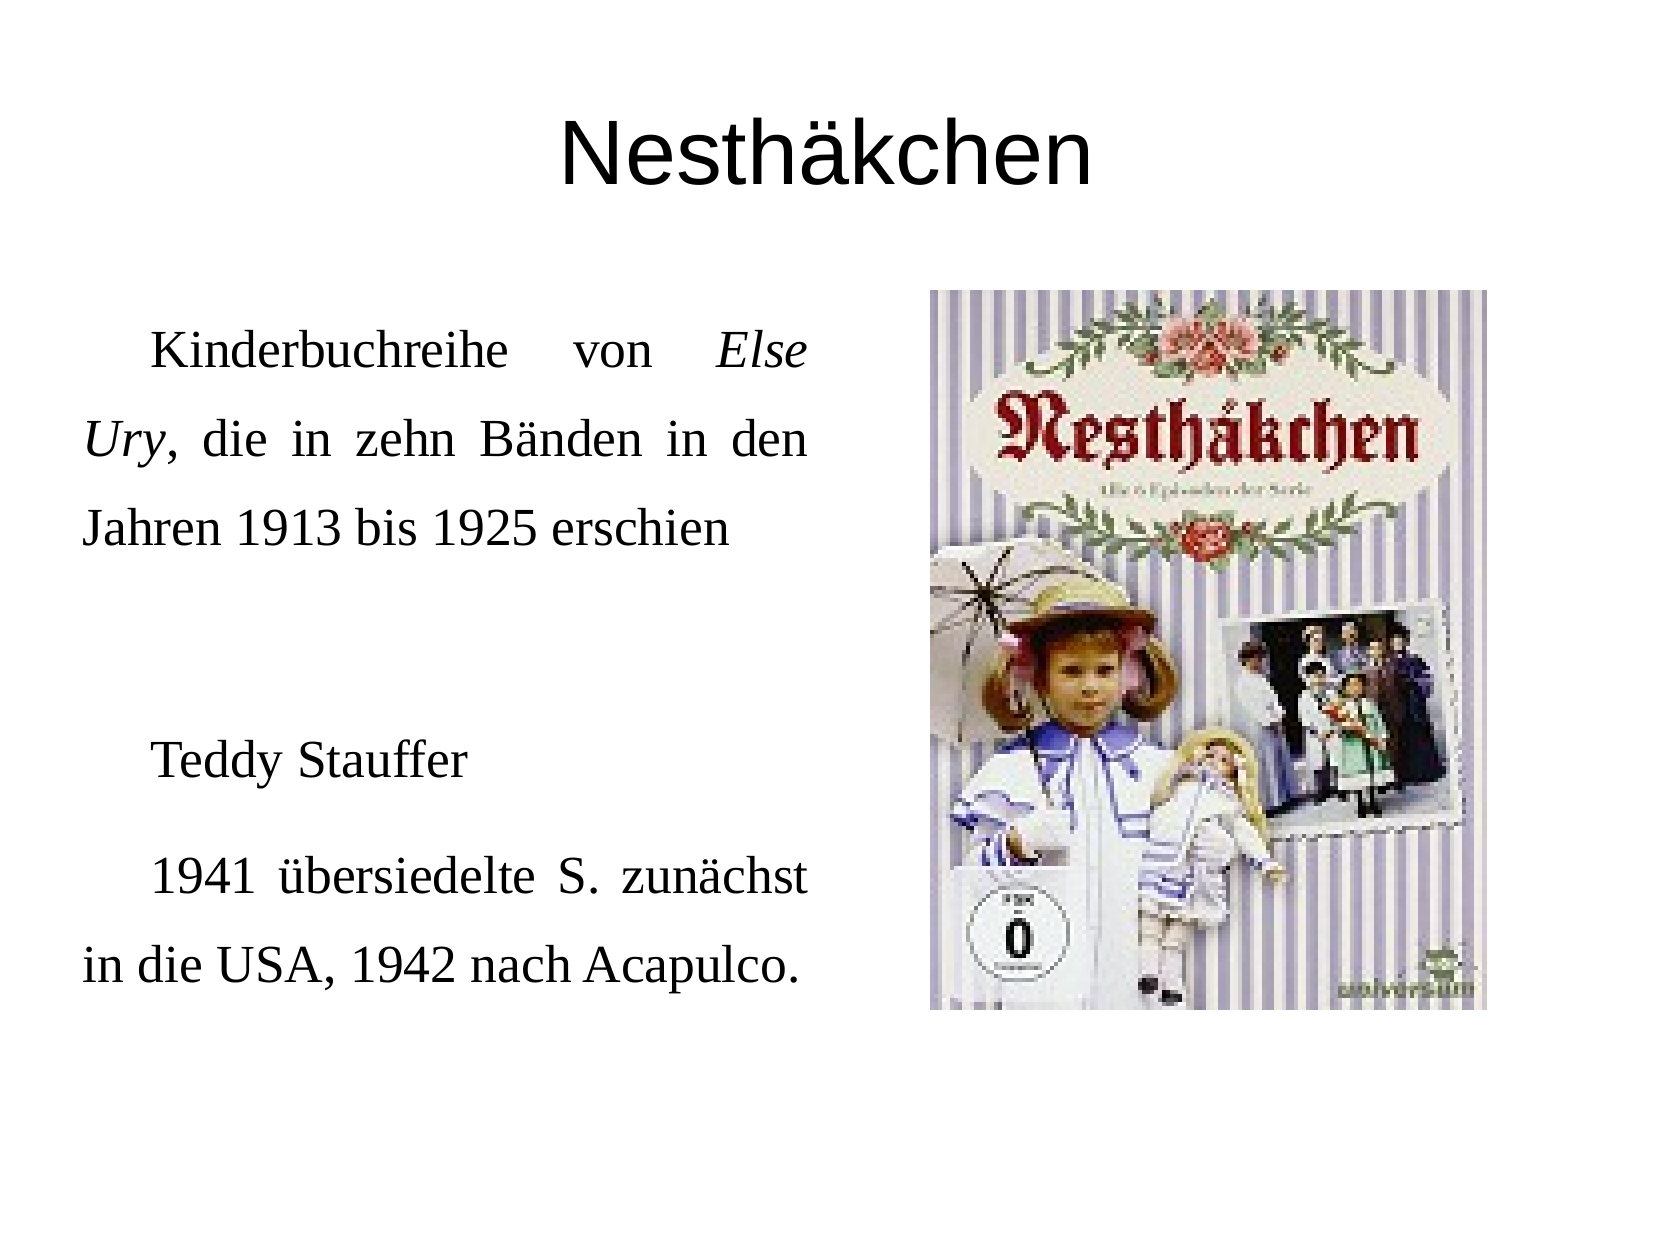

# Nesthäkchen
Kinderbuchreihe von Else Ury, die in zehn Bänden in den Jahren 1913 bis 1925 erschien
Teddy Stauffer
1941 übersiedelte S. zunächst in die USA, 1942 nach Acapulco.